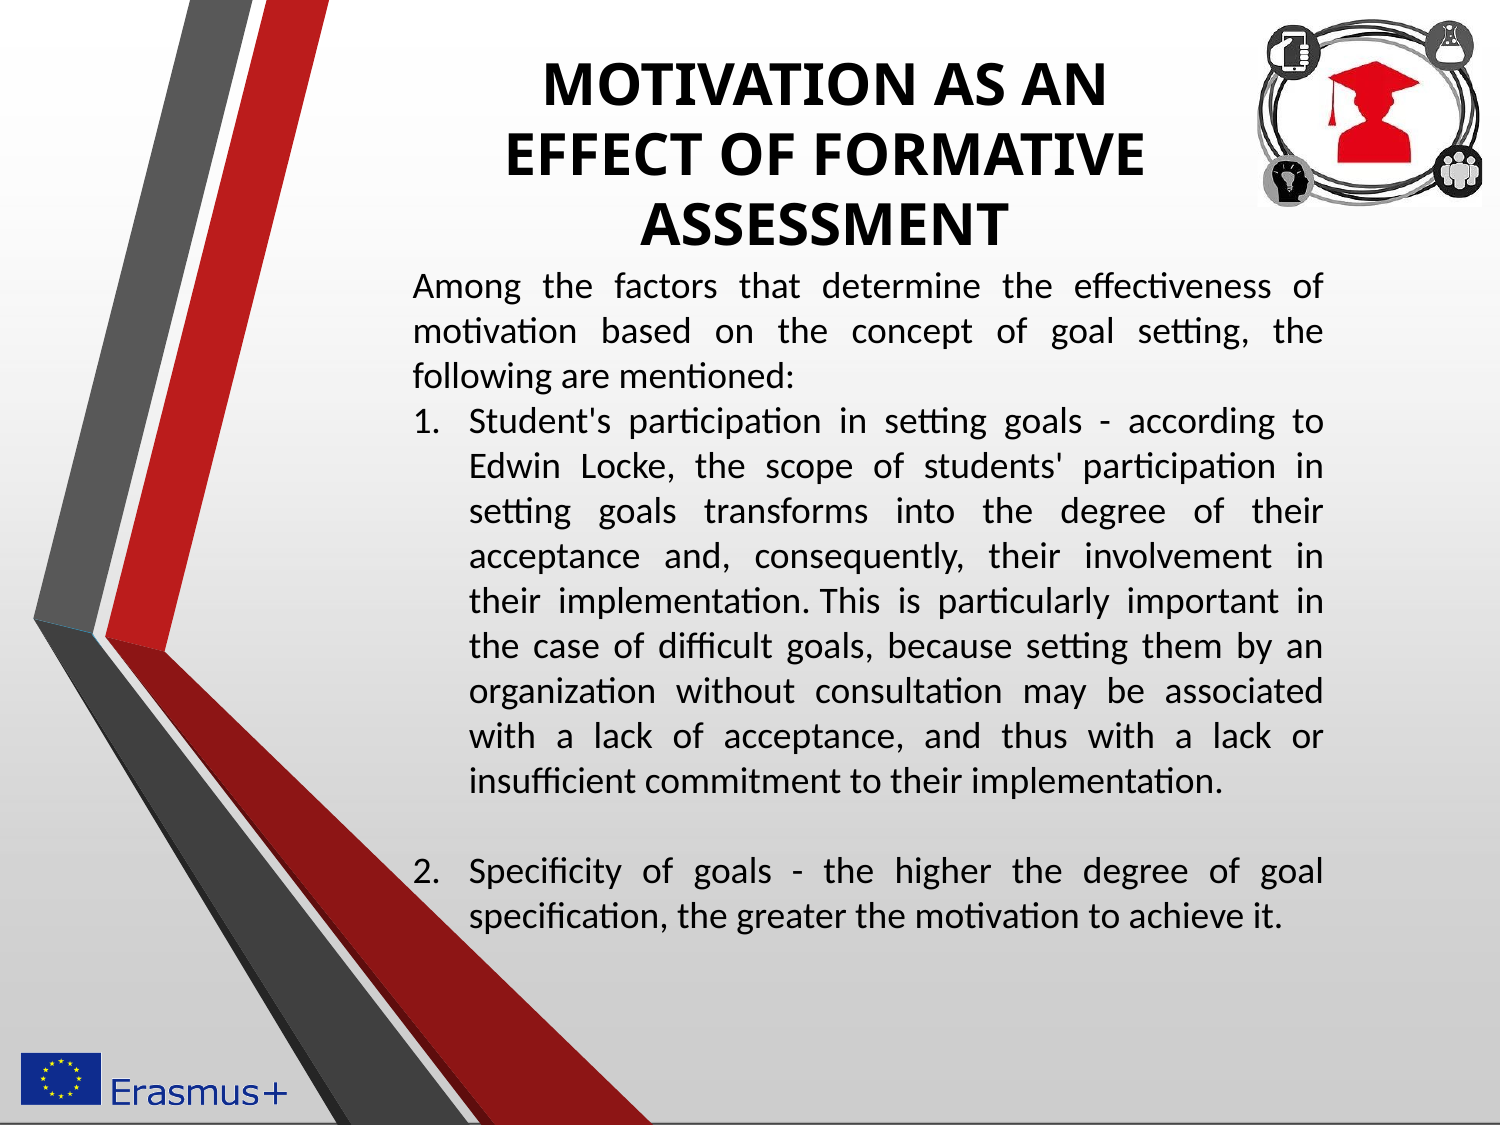

# MOTIVATION AS AN EFFECT OF FORMATIVE ASSESSMENT
Among the factors that determine the effectiveness of motivation based on the concept of goal setting, the following are mentioned:
Student's participation in setting goals - according to Edwin Locke, the scope of students' participation in setting goals transforms into the degree of their acceptance and, consequently, their involvement in their implementation. This is particularly important in the case of difficult goals, because setting them by an organization without consultation may be associated with a lack of acceptance, and thus with a lack or insufficient commitment to their implementation.
Specificity of goals - the higher the degree of goal specification, the greater the motivation to achieve it.